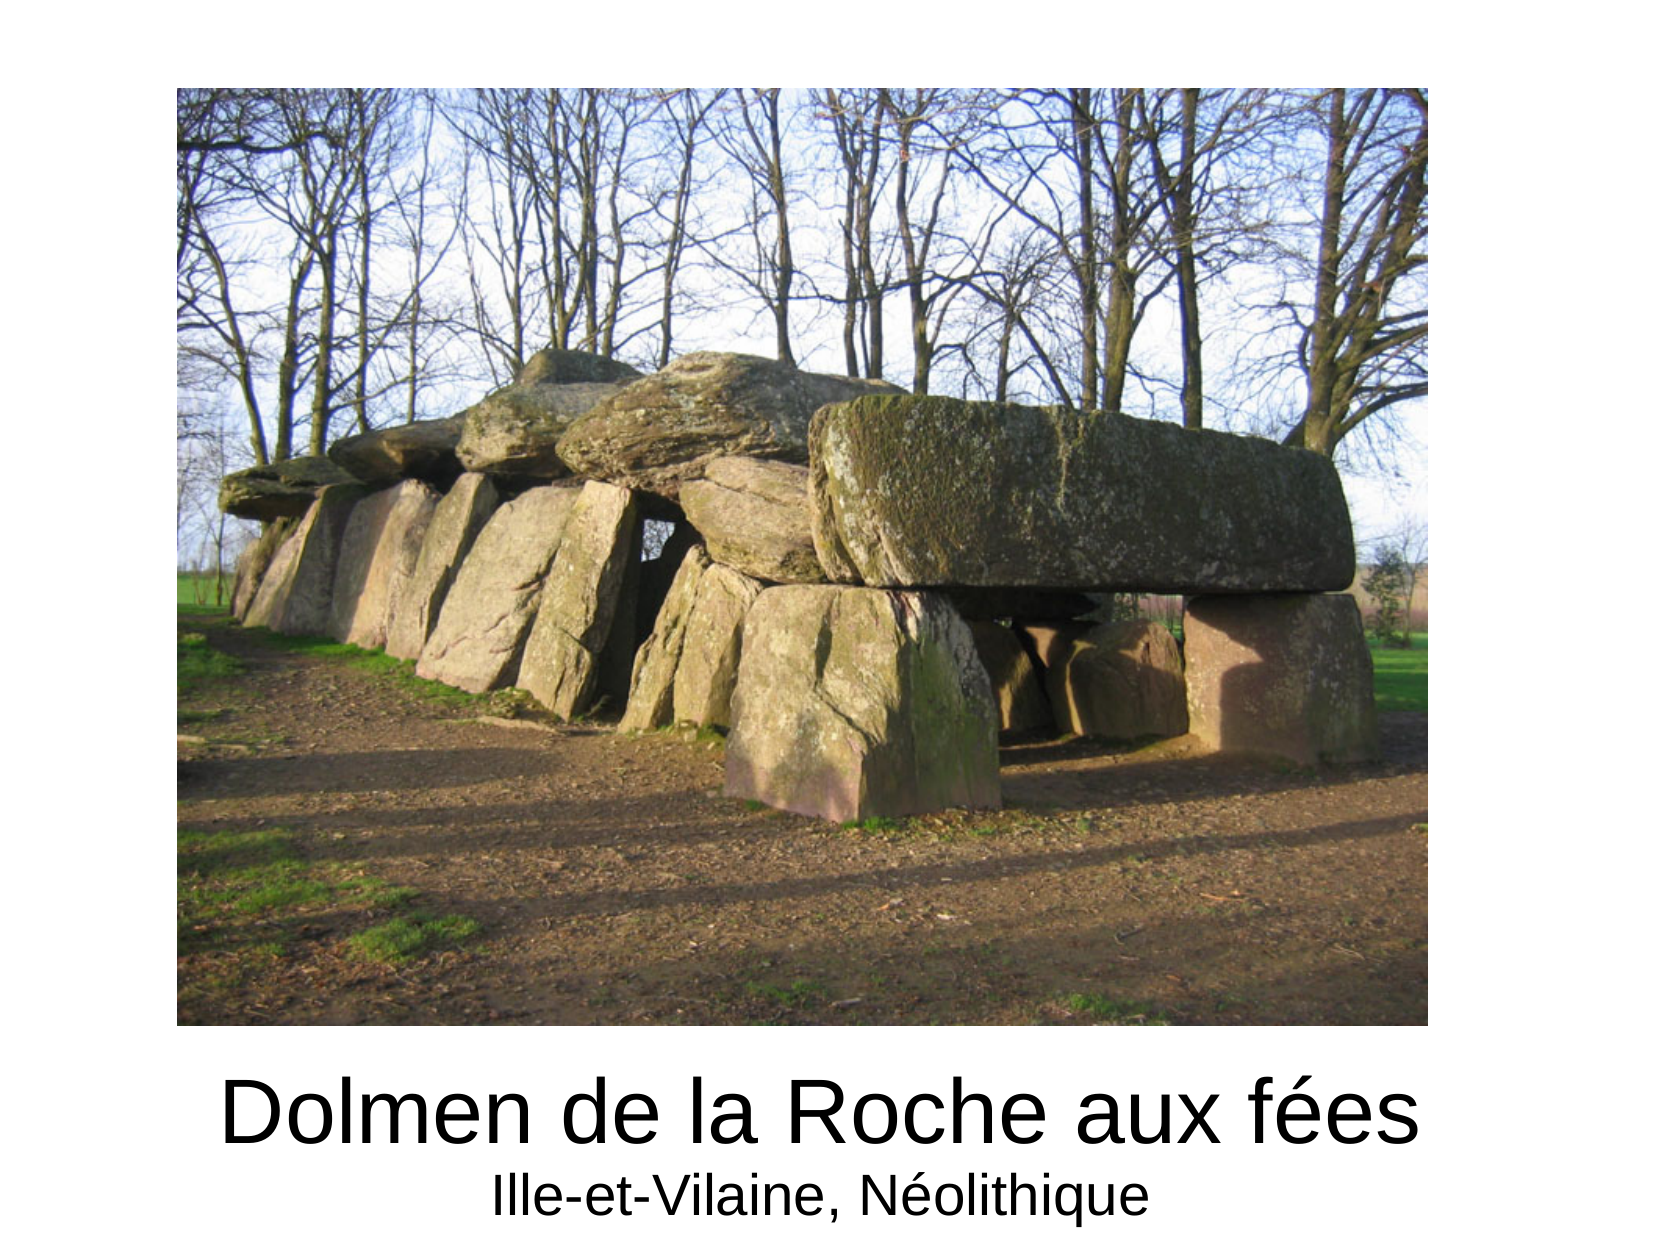

# Dolmen de la Roche aux fées Ille-et-Vilaine, Néolithique